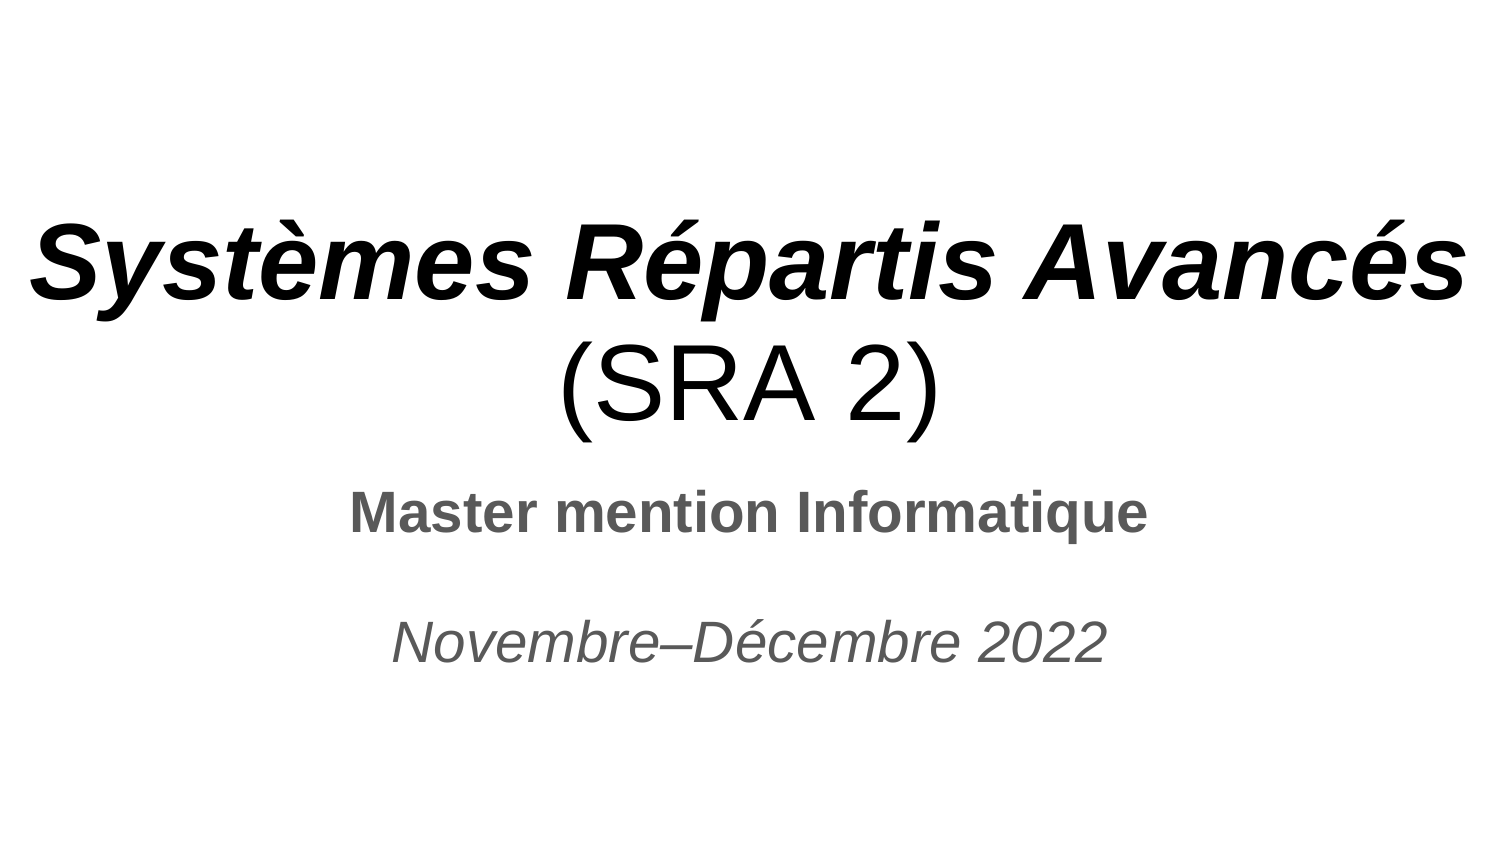

Systèmes Répartis Avancés
(SRA 2)
# Master mention Informatique Novembre–Décembre 2022